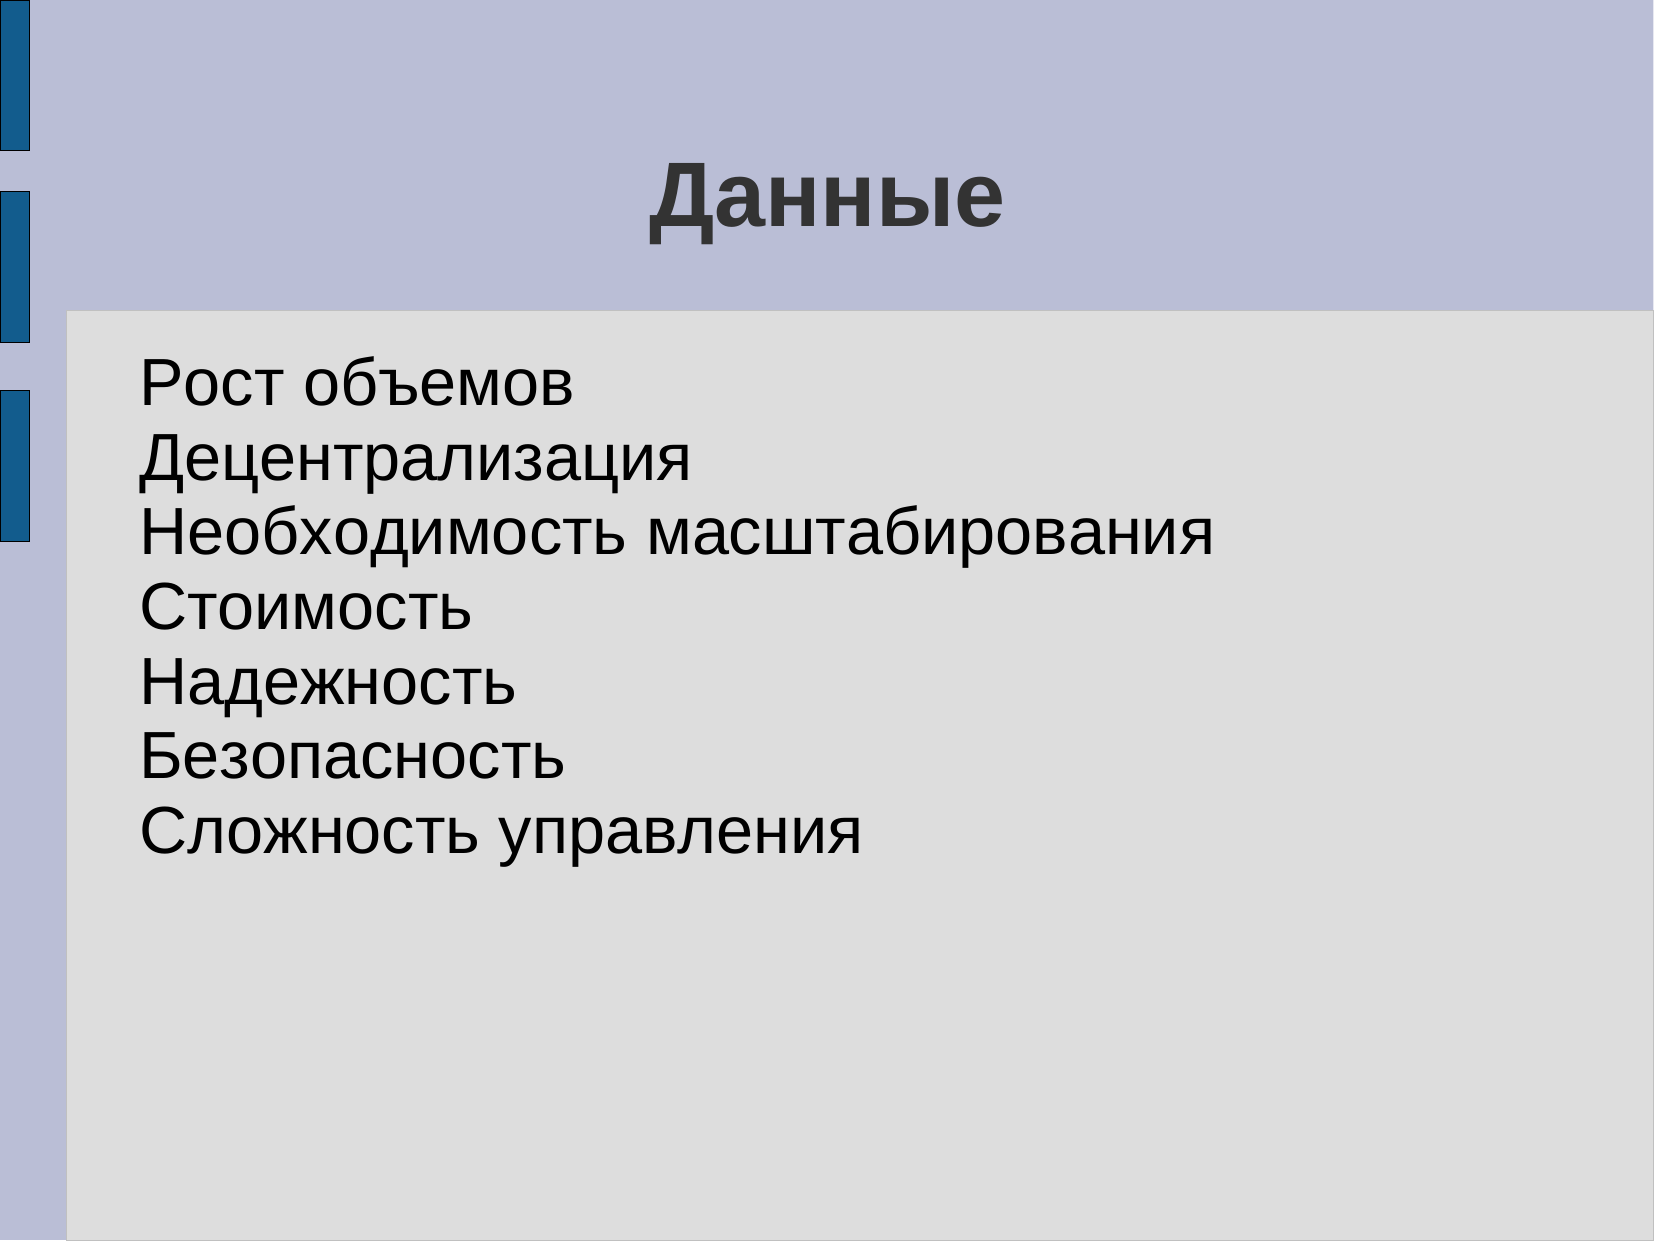

# Данные
Рост объемов
Децентрализация
Необходимость масштабирования
Стоимость
Надежность
Безопасность
Сложность управления